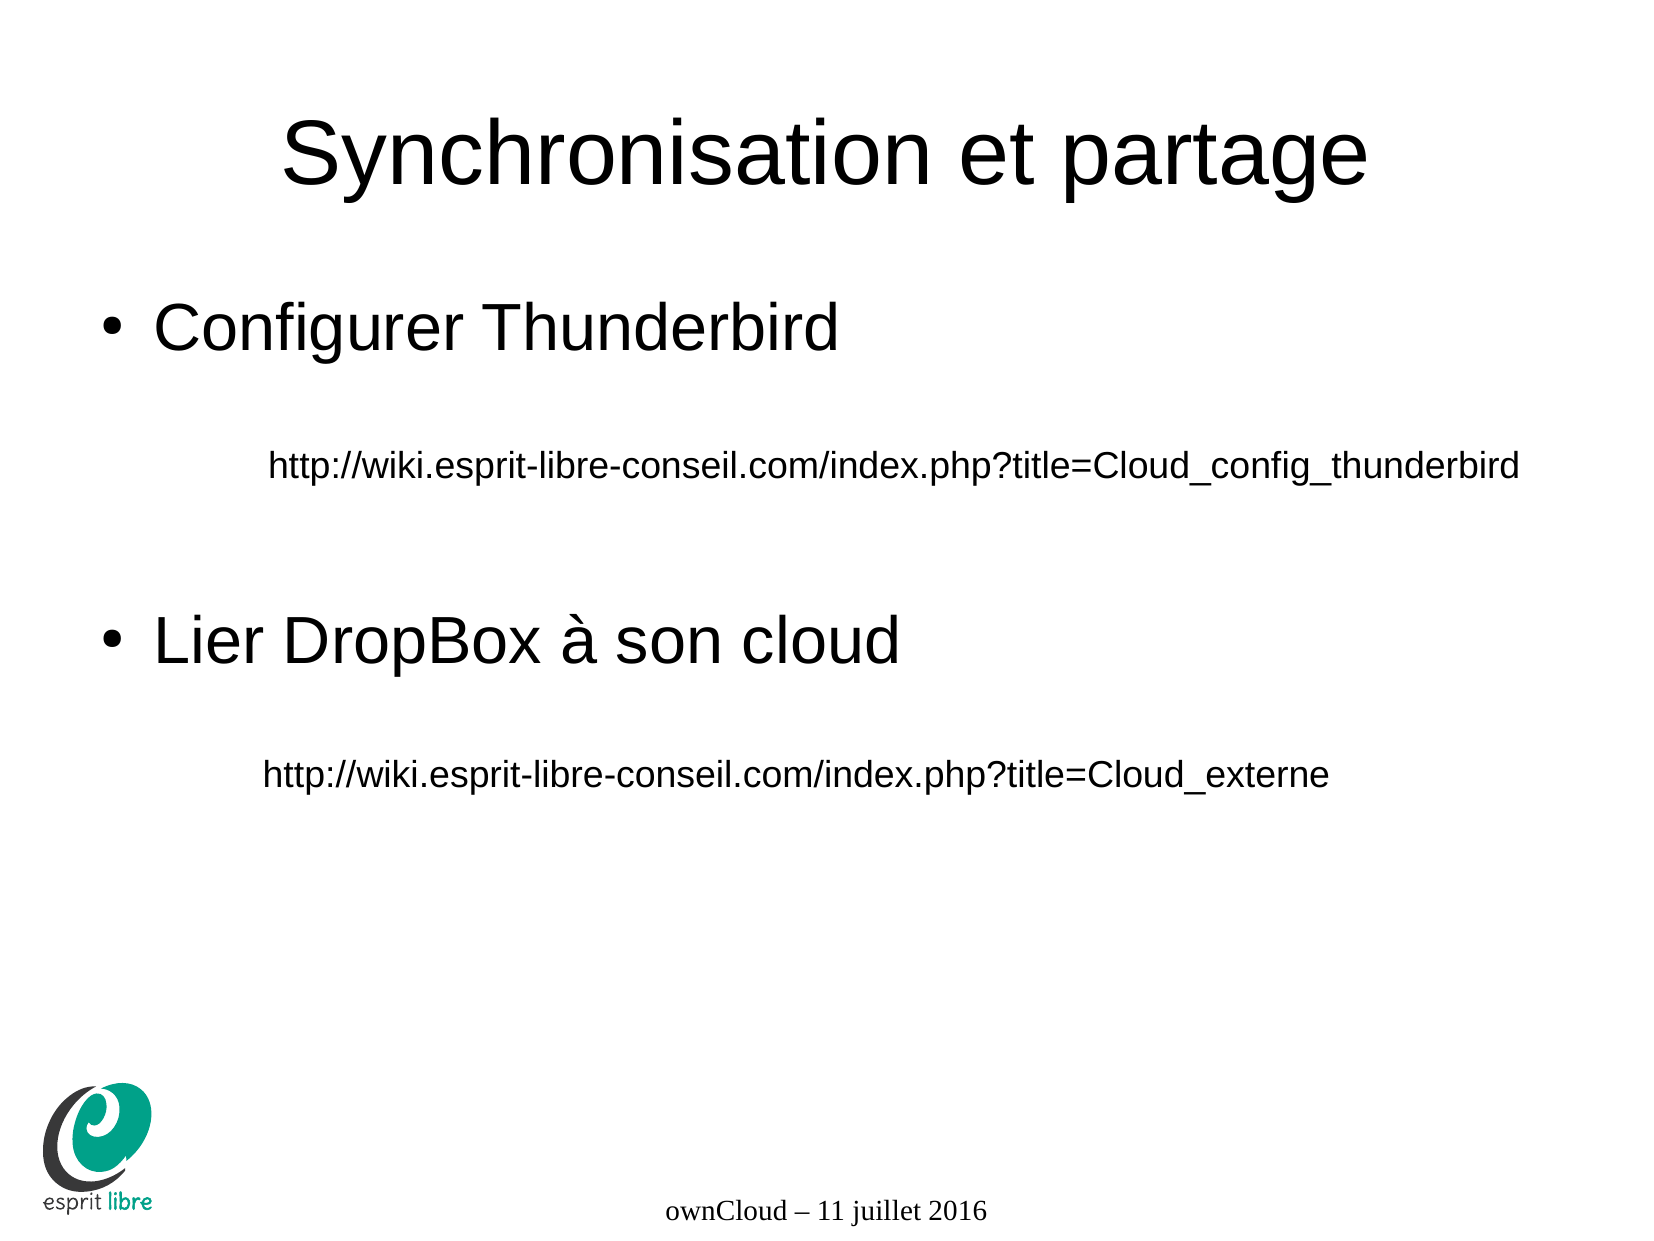

# Synchronisation et partage
Configurer Thunderbird
Lier DropBox à son cloud
http://wiki.esprit-libre-conseil.com/index.php?title=Cloud_config_thunderbird
http://wiki.esprit-libre-conseil.com/index.php?title=Cloud_externe